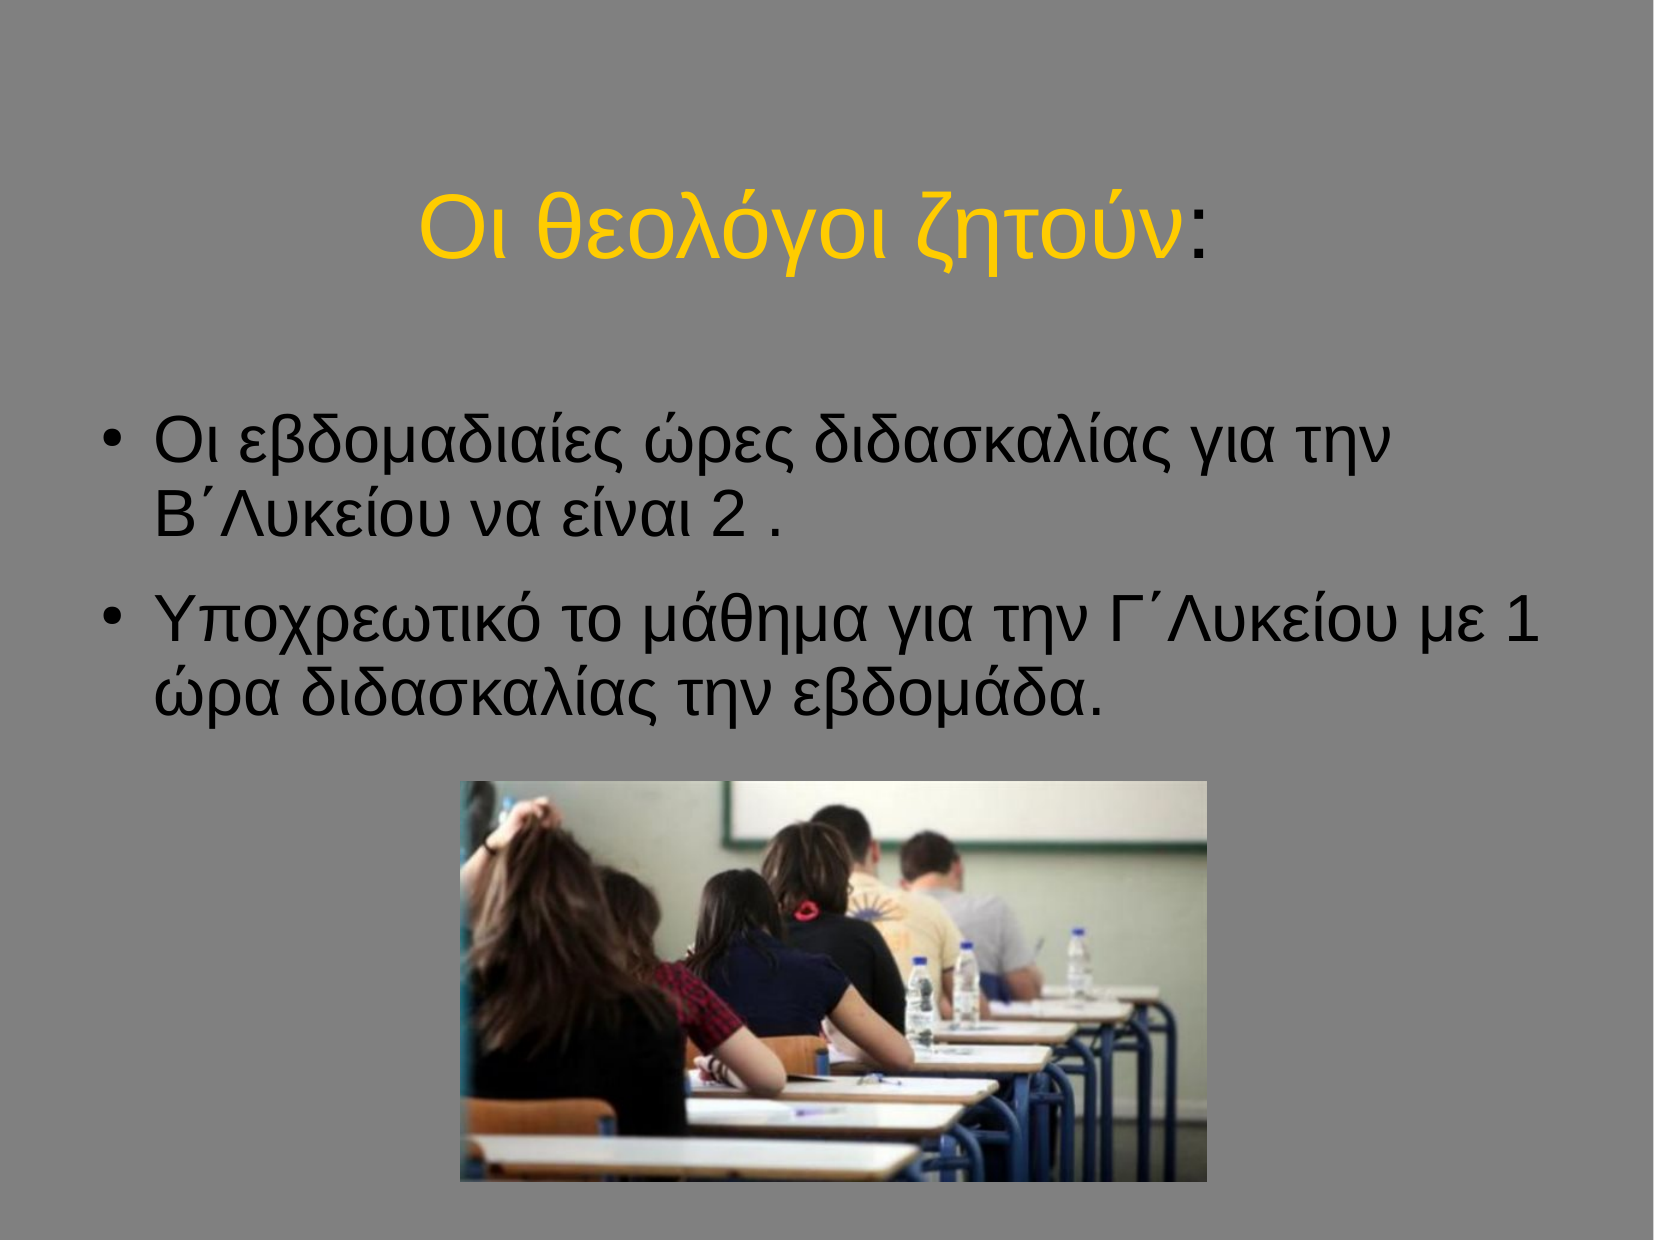

# Οι θεολόγοι ζητούν:
Οι εβδομαδιαίες ώρες διδασκαλίας για την Β΄Λυκείου να είναι 2 .
Υποχρεωτικό το μάθημα για την Γ΄Λυκείου με 1 ώρα διδασκαλίας την εβδομάδα.